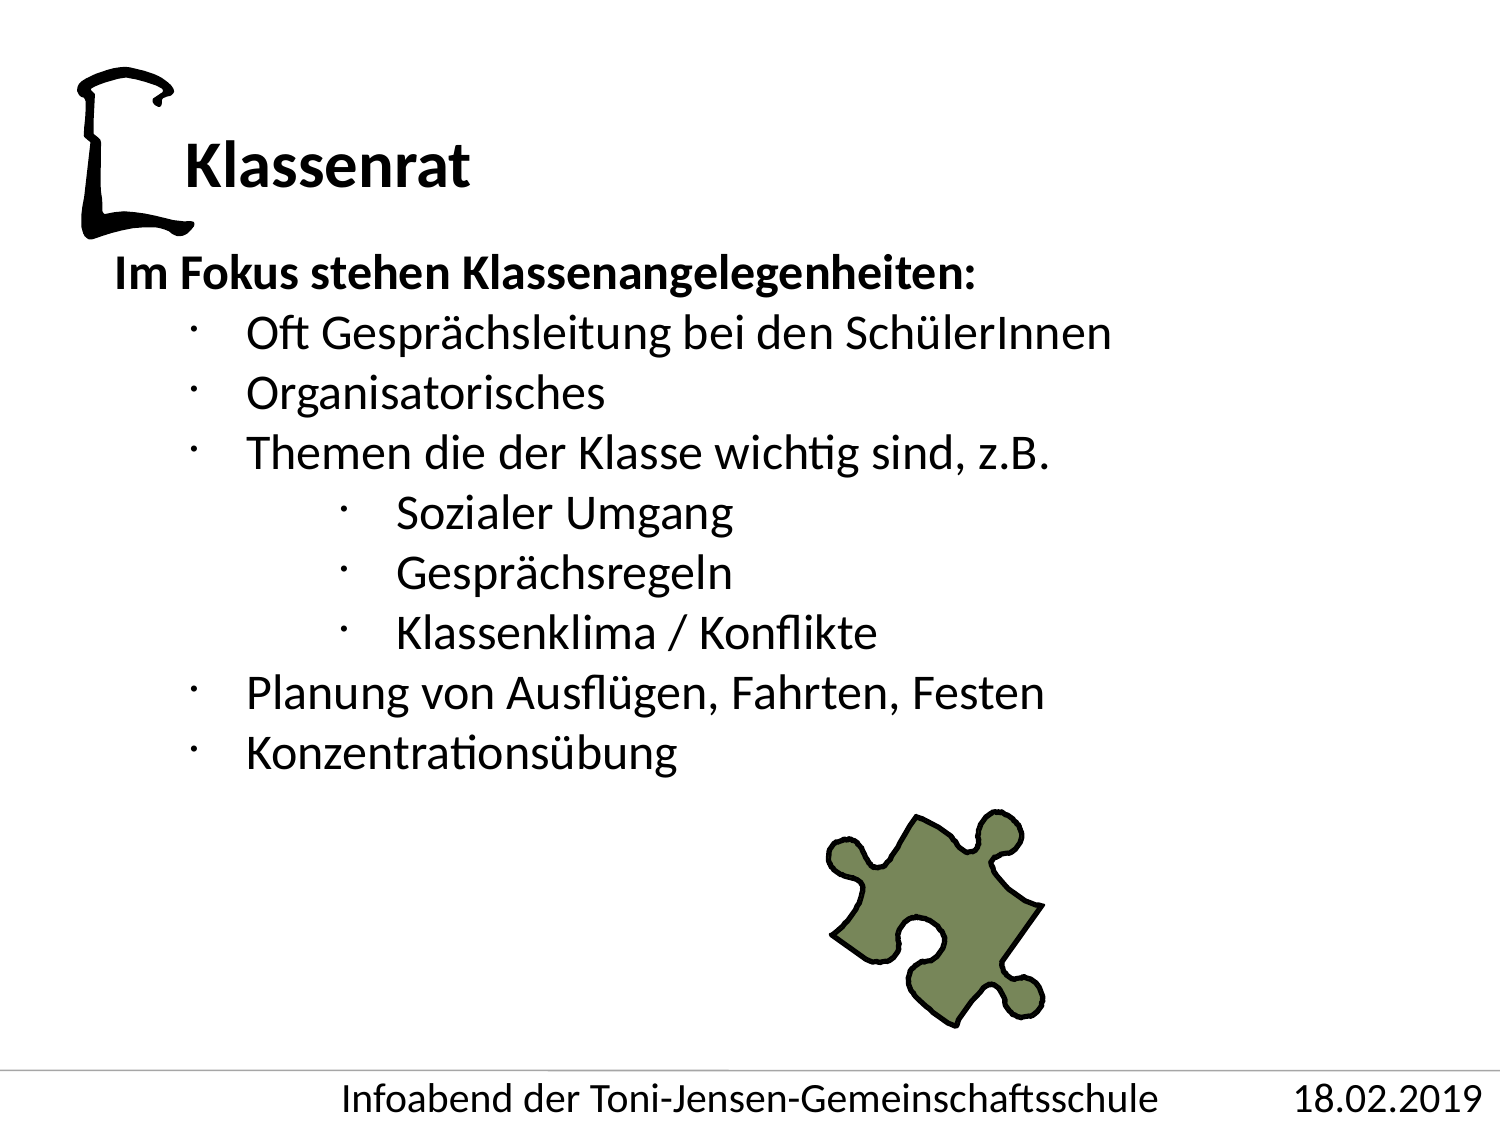

Klassenrat
Im Fokus stehen Klassenangelegenheiten:
Oft Gesprächsleitung bei den SchülerInnen
Organisatorisches
Themen die der Klasse wichtig sind, z.B.
Sozialer Umgang
Gesprächsregeln
Klassenklima / Konflikte
Planung von Ausflügen, Fahrten, Festen
Konzentrationsübung
18.02.2019
Infoabend der Toni-Jensen-Gemeinschaftsschule